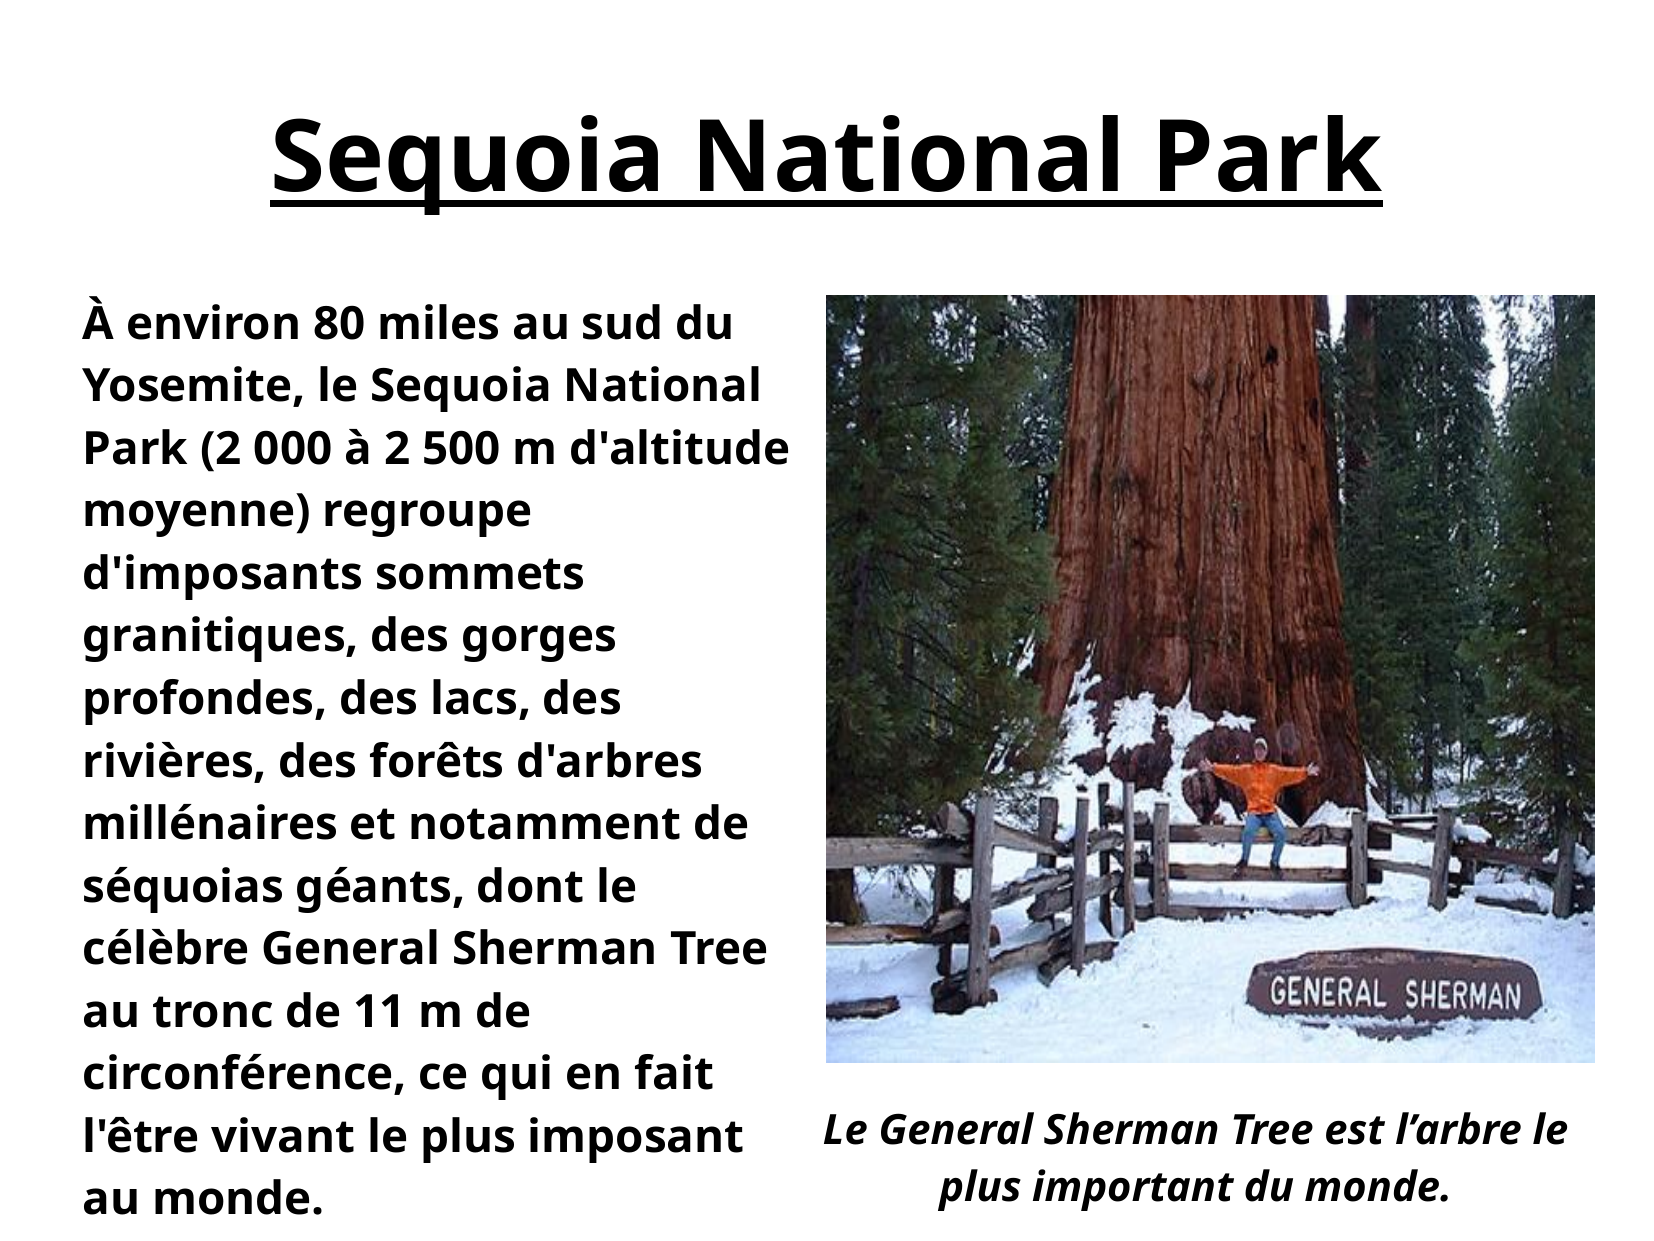

# Sequoia National Park
À environ 80 miles au sud du Yosemite, le Sequoia National Park (2 000 à 2 500 m d'altitude moyenne) regroupe d'imposants sommets granitiques, des gorges profondes, des lacs, des rivières, des forêts d'arbres millénaires et notamment de séquoias géants, dont le célèbre General Sherman Tree au tronc de 11 m de circonférence, ce qui en fait l'être vivant le plus imposant au monde.
Le General Sherman Tree est l’arbre le plus important du monde.